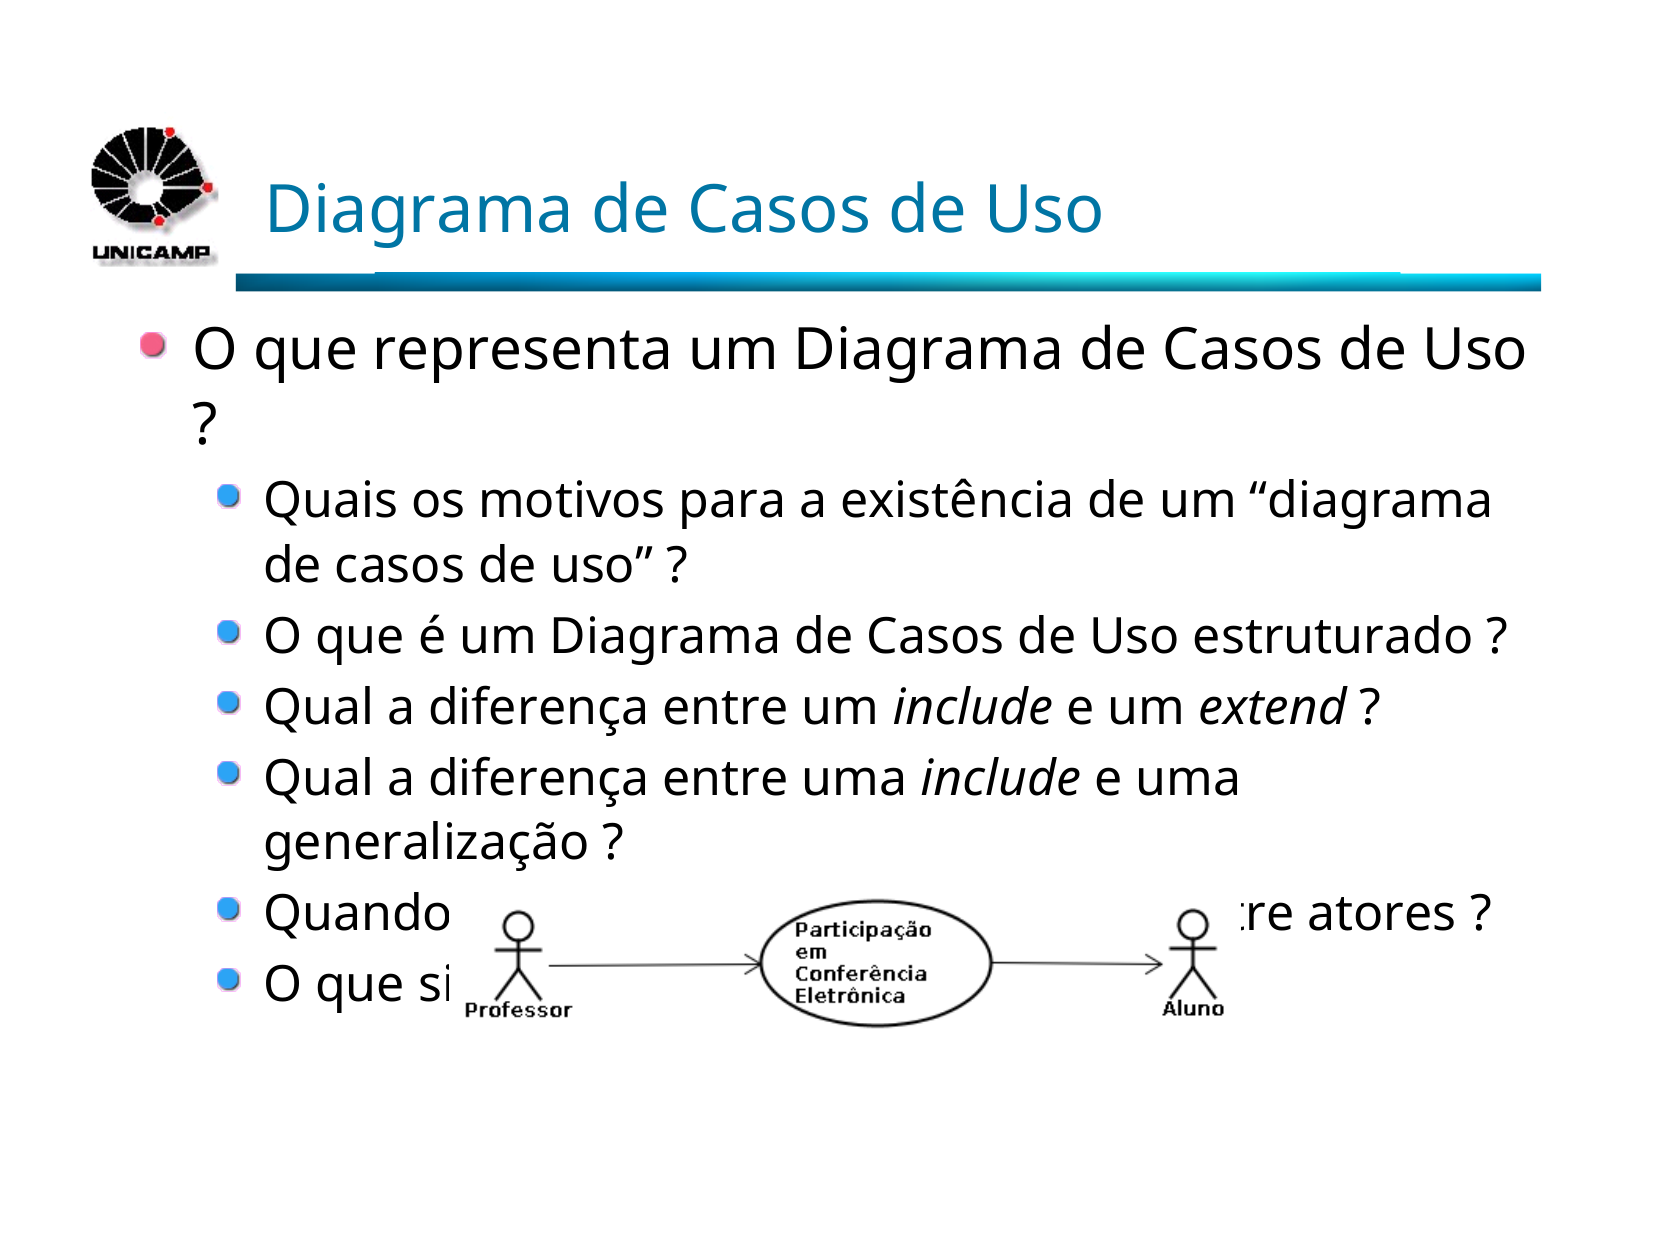

# Diagrama de Casos de Uso
O que representa um Diagrama de Casos de Uso ?
Quais os motivos para a existência de um “diagrama de casos de uso” ?
O que é um Diagrama de Casos de Uso estruturado ?
Qual a diferença entre um include e um extend ?
Qual a diferença entre uma include e uma generalização ?
Quando devo usar uma generalização entre atores ?
O que significa a seguinte notação: